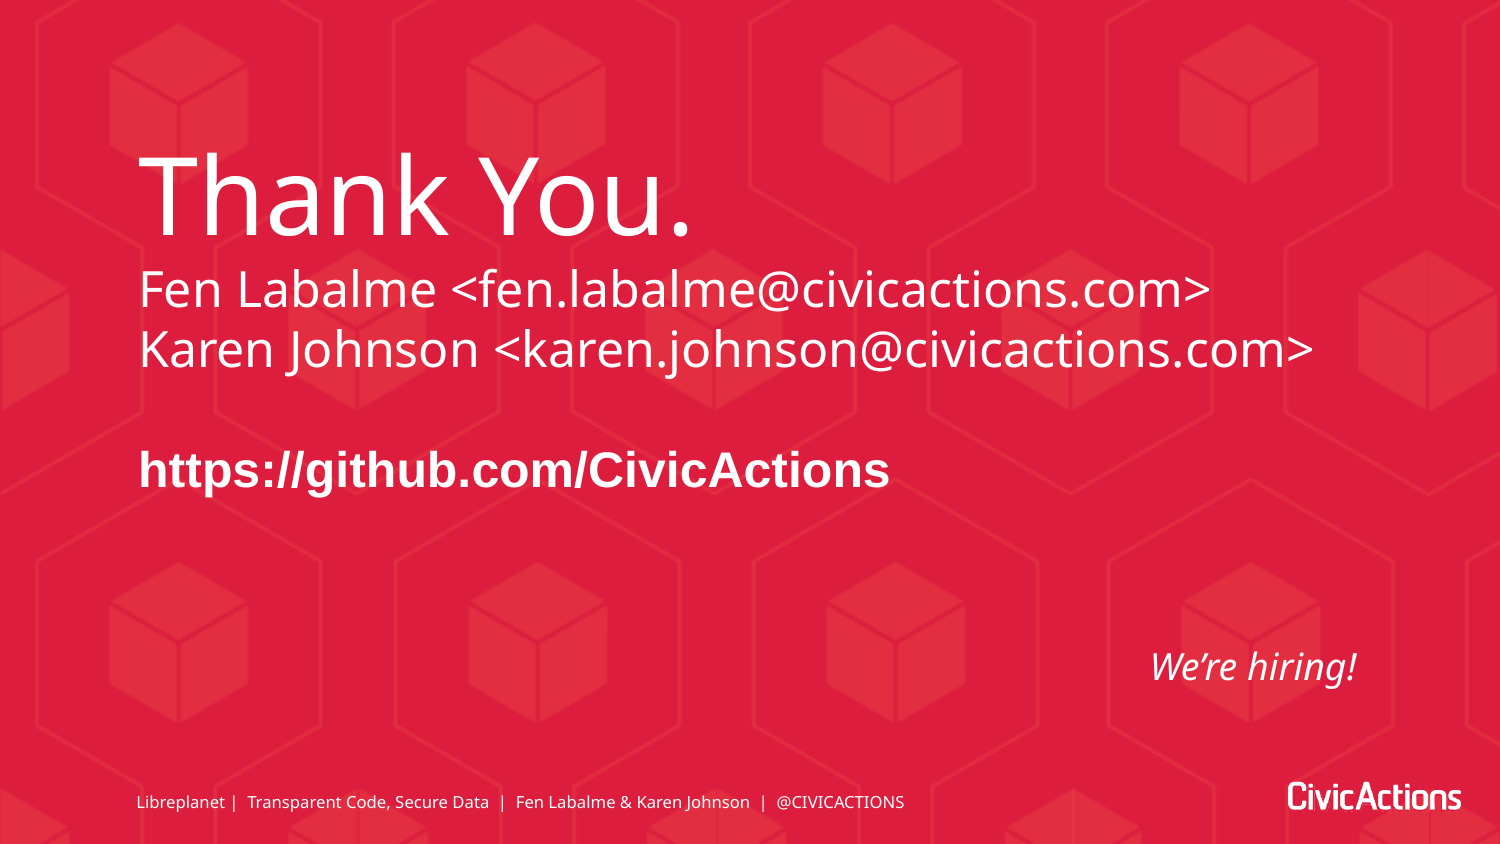

# Thank You. Fen Labalme <fen.labalme@civicactions.com> Karen Johnson <karen.johnson@civicactions.com> https://github.com/CivicActions
We’re hiring!
Libreplanet | Transparent Code, Secure Data | Fen Labalme & Karen Johnson | @CIVICACTIONS